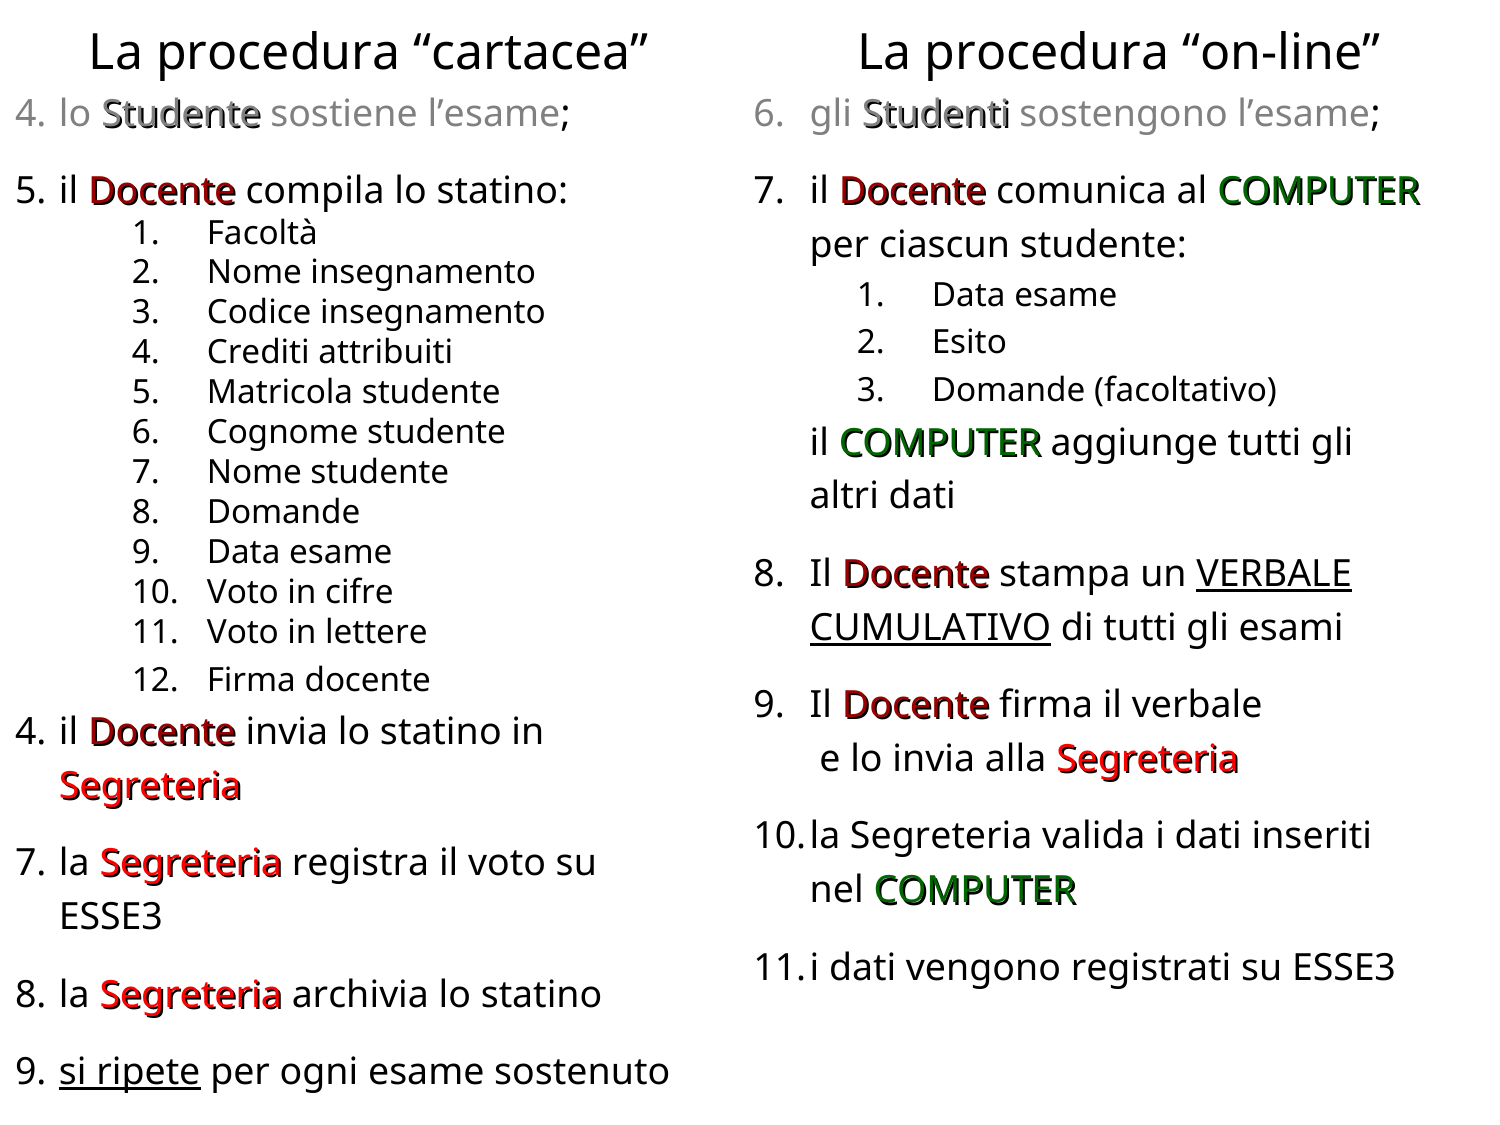

# La procedura “cartacea”
lo Studente sostiene l’esame;
il Docente compila lo statino:
Facoltà
Nome insegnamento
Codice insegnamento
Crediti attribuiti
Matricola studente
Cognome studente
Nome studente
Domande
Data esame
Voto in cifre
Voto in lettere
Firma docente
il Docente invia lo statino in
	Segreteria
la Segreteria registra il voto su
	ESSE3
la Segreteria archivia lo statino
si ripete per ogni esame sostenuto
La procedura “on-line”
gli Studenti sostengono l’esame;
il Docente comunica al COMPUTER
	per ciascun studente:
Data esame
Esito
Domande (facoltativo)
	il COMPUTER aggiunge tutti gli
	altri dati
Il Docente stampa un VERBALE
	CUMULATIVO di tutti gli esami
Il Docente firma il verbale
	 e lo invia alla Segreteria
la Segreteria valida i dati inseriti
	nel COMPUTER
i dati vengono registrati su ESSE3